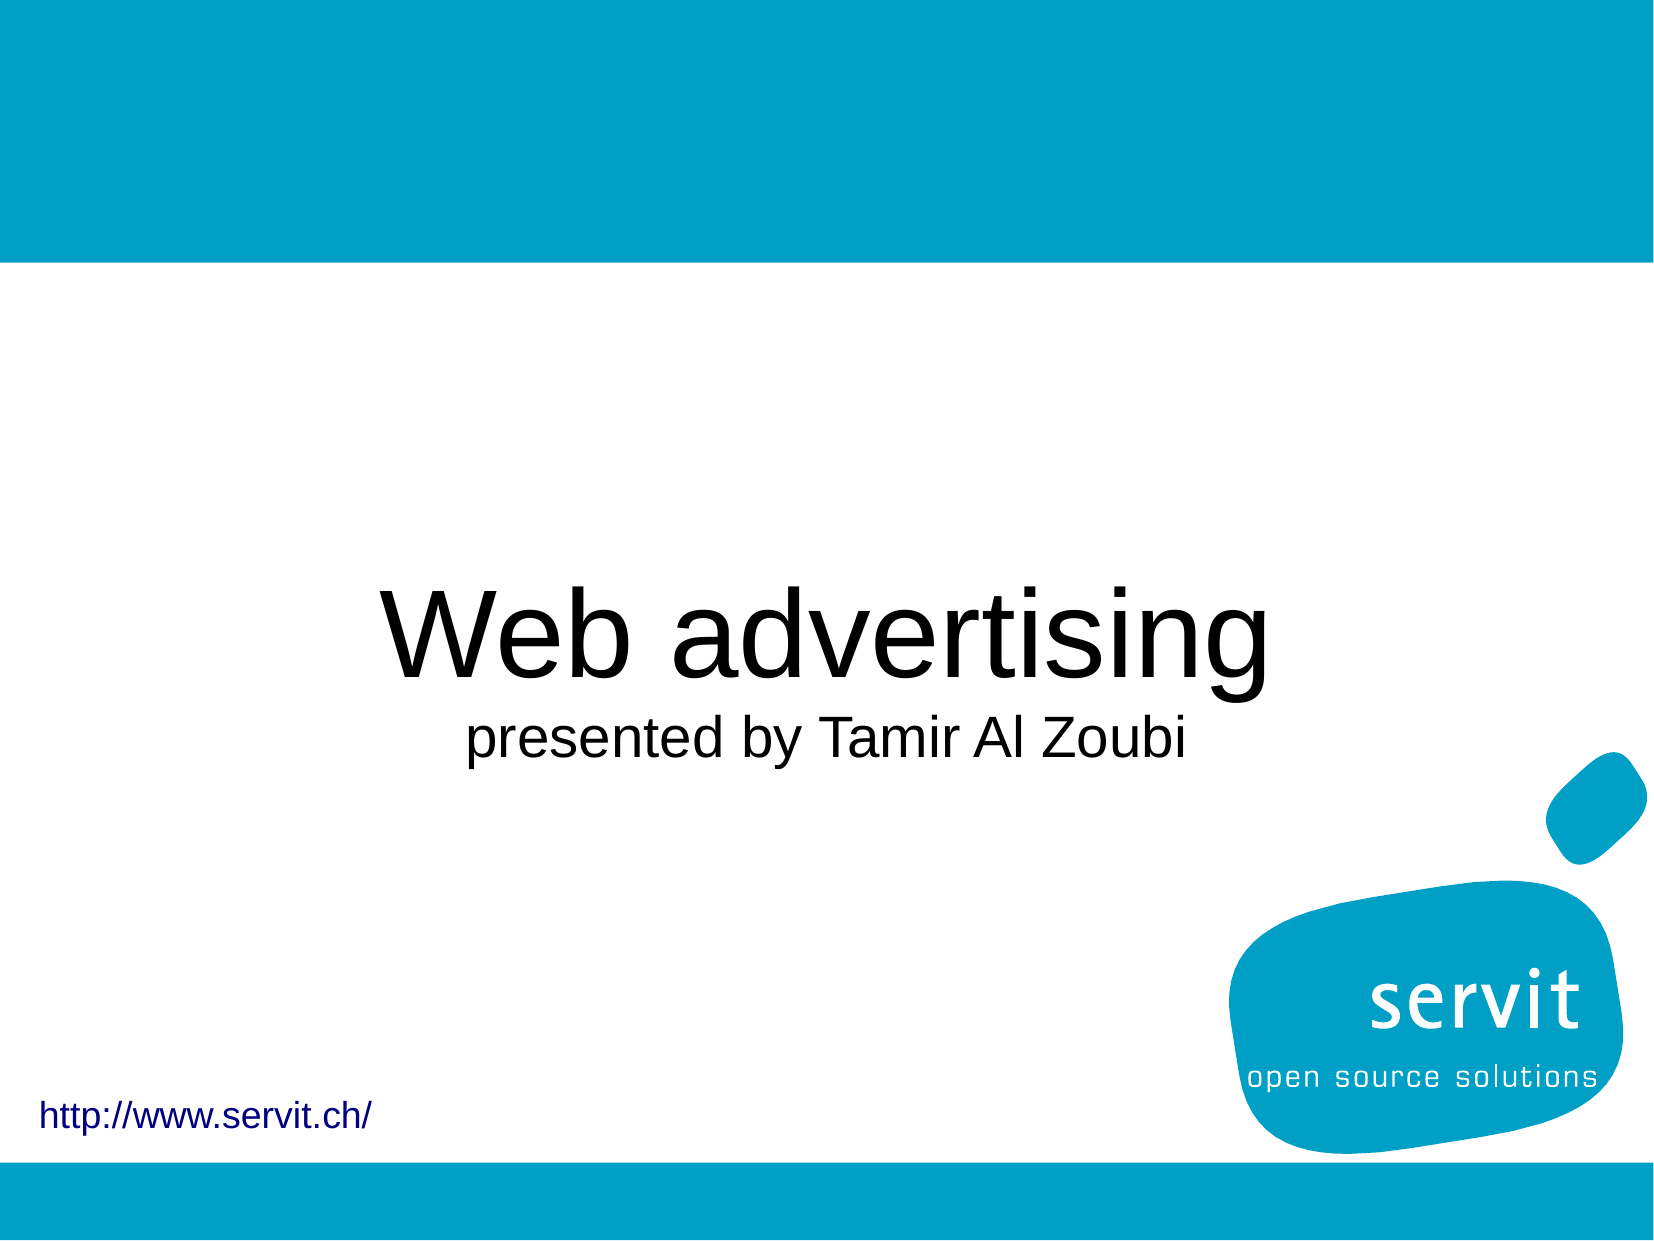

# Web advertising
presented by Tamir Al Zoubi
http://www.servit.ch/